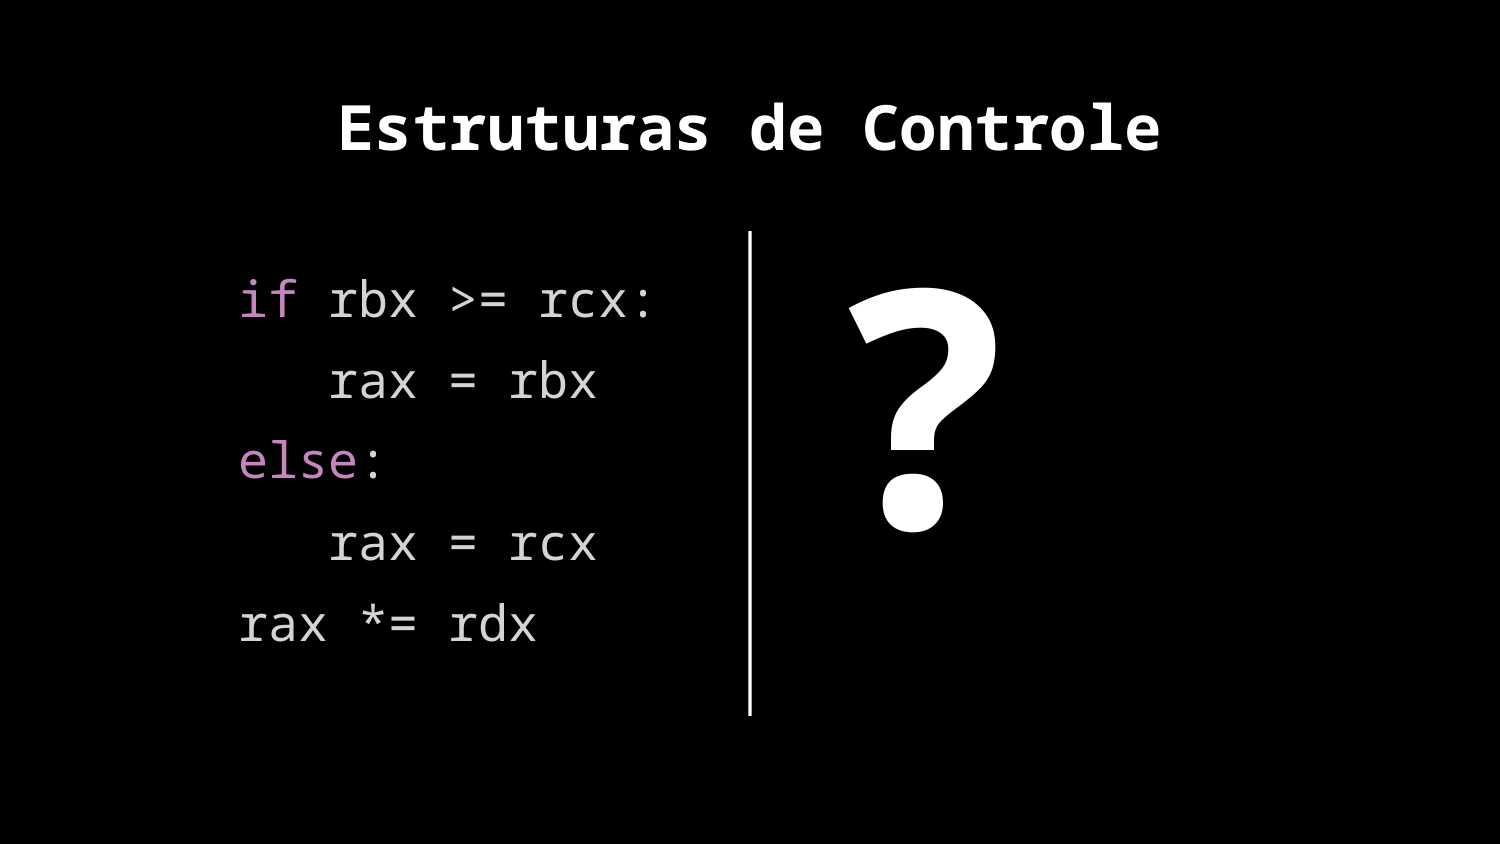

# Estruturas de Controle
?
if rbx >= rcx:
 rax = rbx
else:
 rax = rcx
rax *= rdx